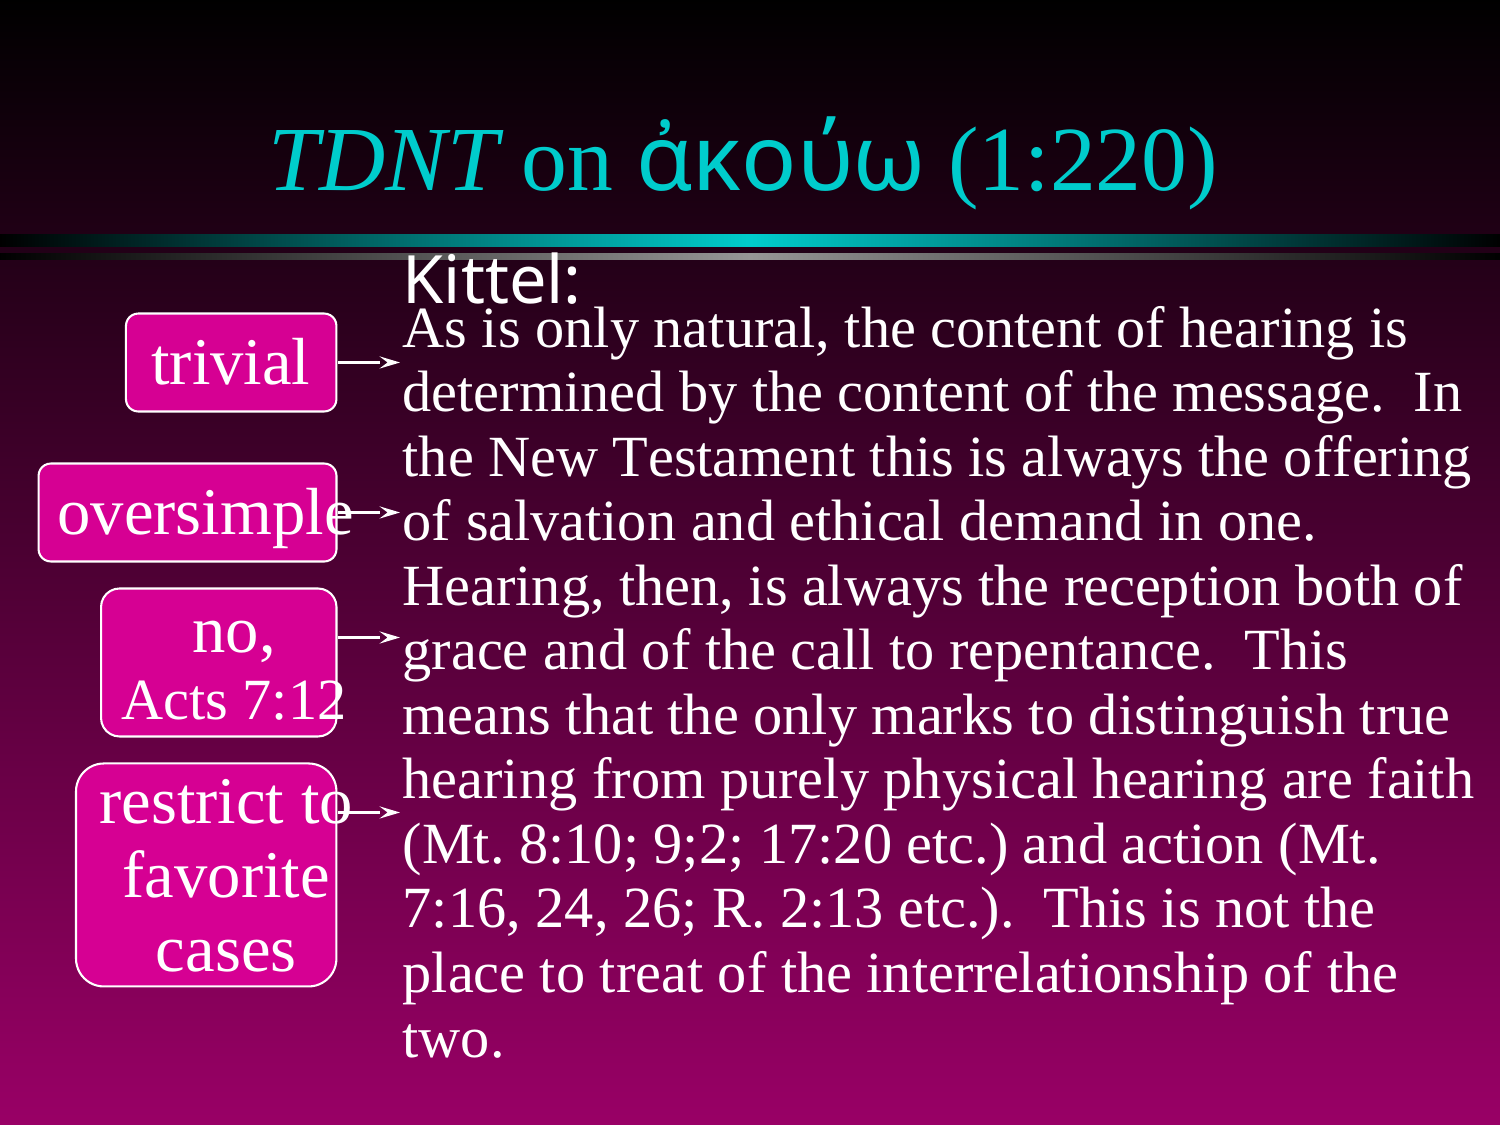

# TDNT on ἀκούω (1:220)
Kittel:
As is only natural, the content of hearing is determined by the content of the message. In the New Testament this is always the offering of salvation and ethical demand in one. Hearing, then, is always the reception both of grace and of the call to repentance. This means that the only marks to distinguish true hearing from purely physical hearing are faith (Mt. 8:10; 9;2; 17:20 etc.) and action (Mt. 7:16, 24, 26; R. 2:13 etc.). This is not the place to treat of the interrelationship of the two.
trivial
oversimple
no,
Acts 7:12
restrict to
favorite
cases